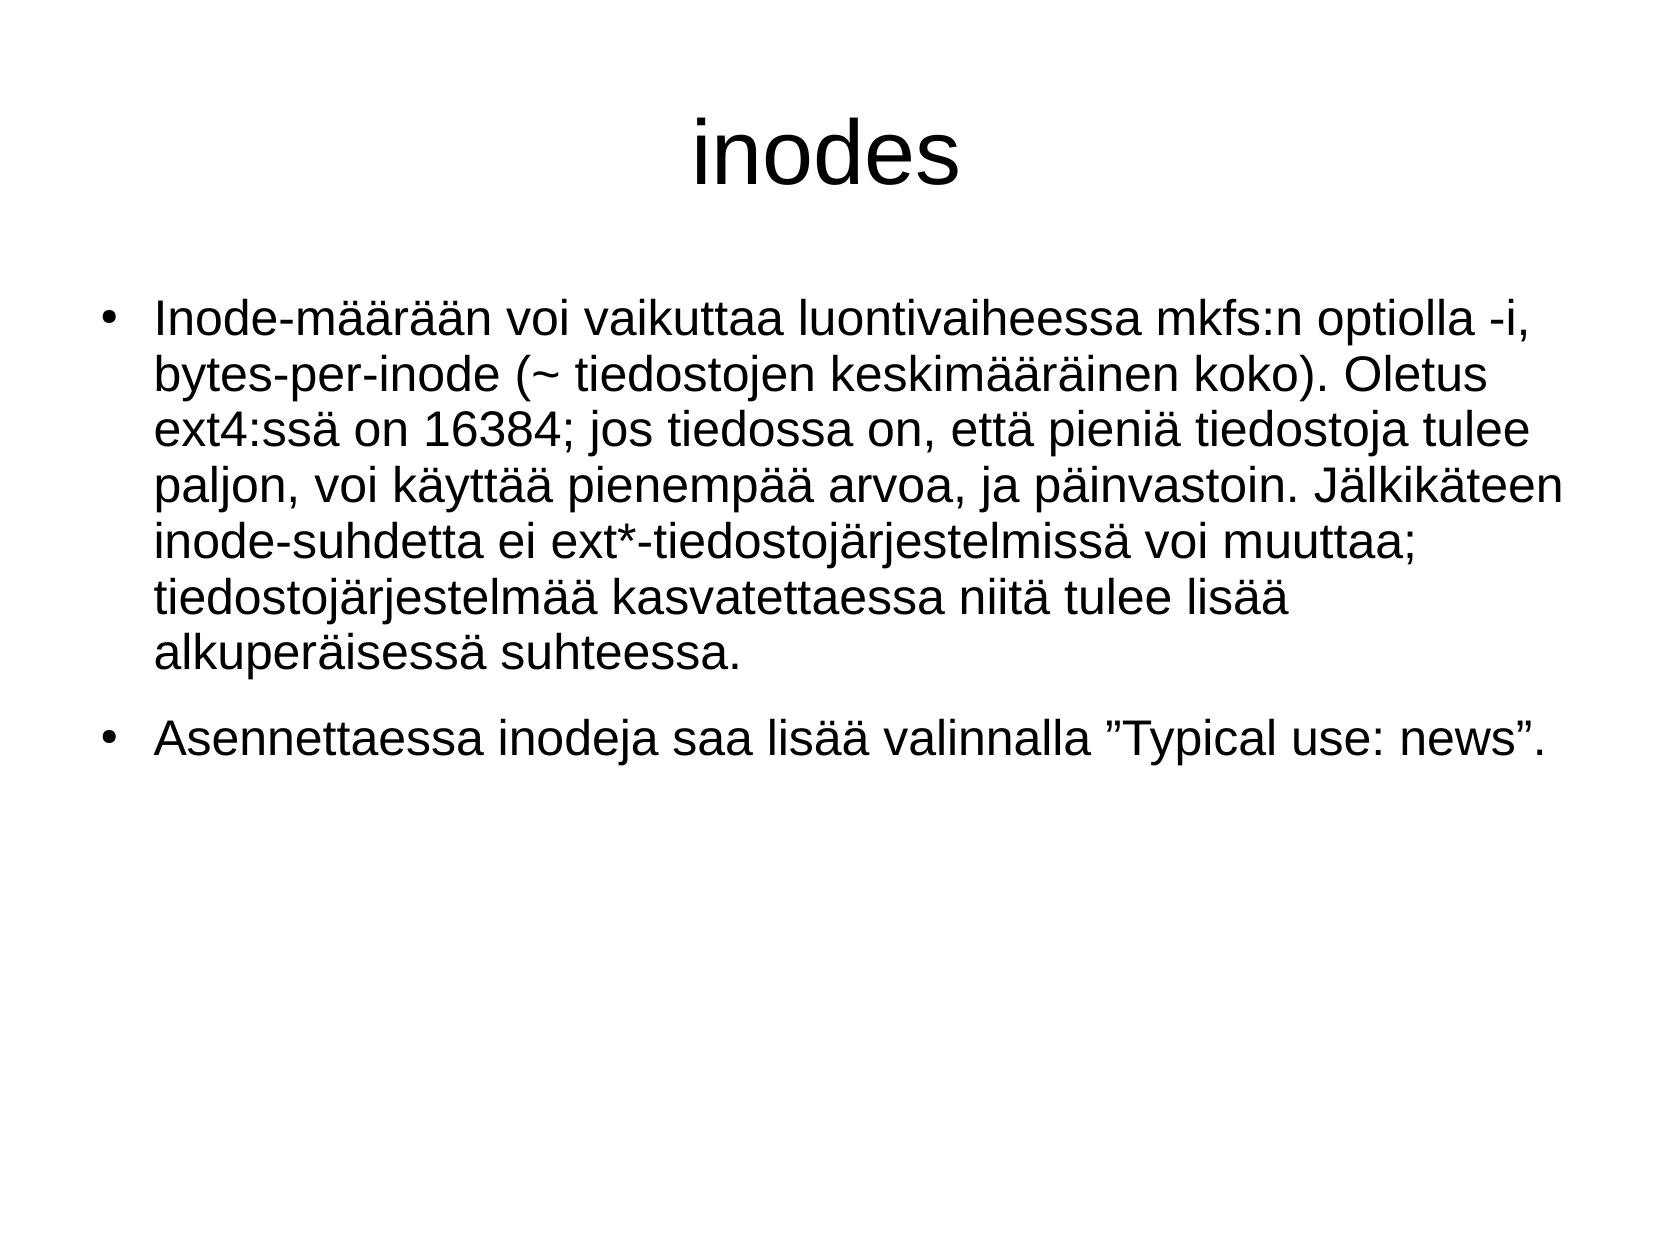

# inodes
Inode-määrään voi vaikuttaa luontivaiheessa mkfs:n optiolla -i, bytes-per-inode (~ tiedostojen keskimääräinen koko). Oletus ext4:ssä on 16384; jos tiedossa on, että pieniä tiedostoja tulee paljon, voi käyttää pienempää arvoa, ja päinvastoin. Jälkikäteen inode-suhdetta ei ext*-tiedostojärjestelmissä voi muuttaa; tiedostojärjestelmää kasvatettaessa niitä tulee lisää alkuperäisessä suhteessa.
Asennettaessa inodeja saa lisää valinnalla ”Typical use: news”.